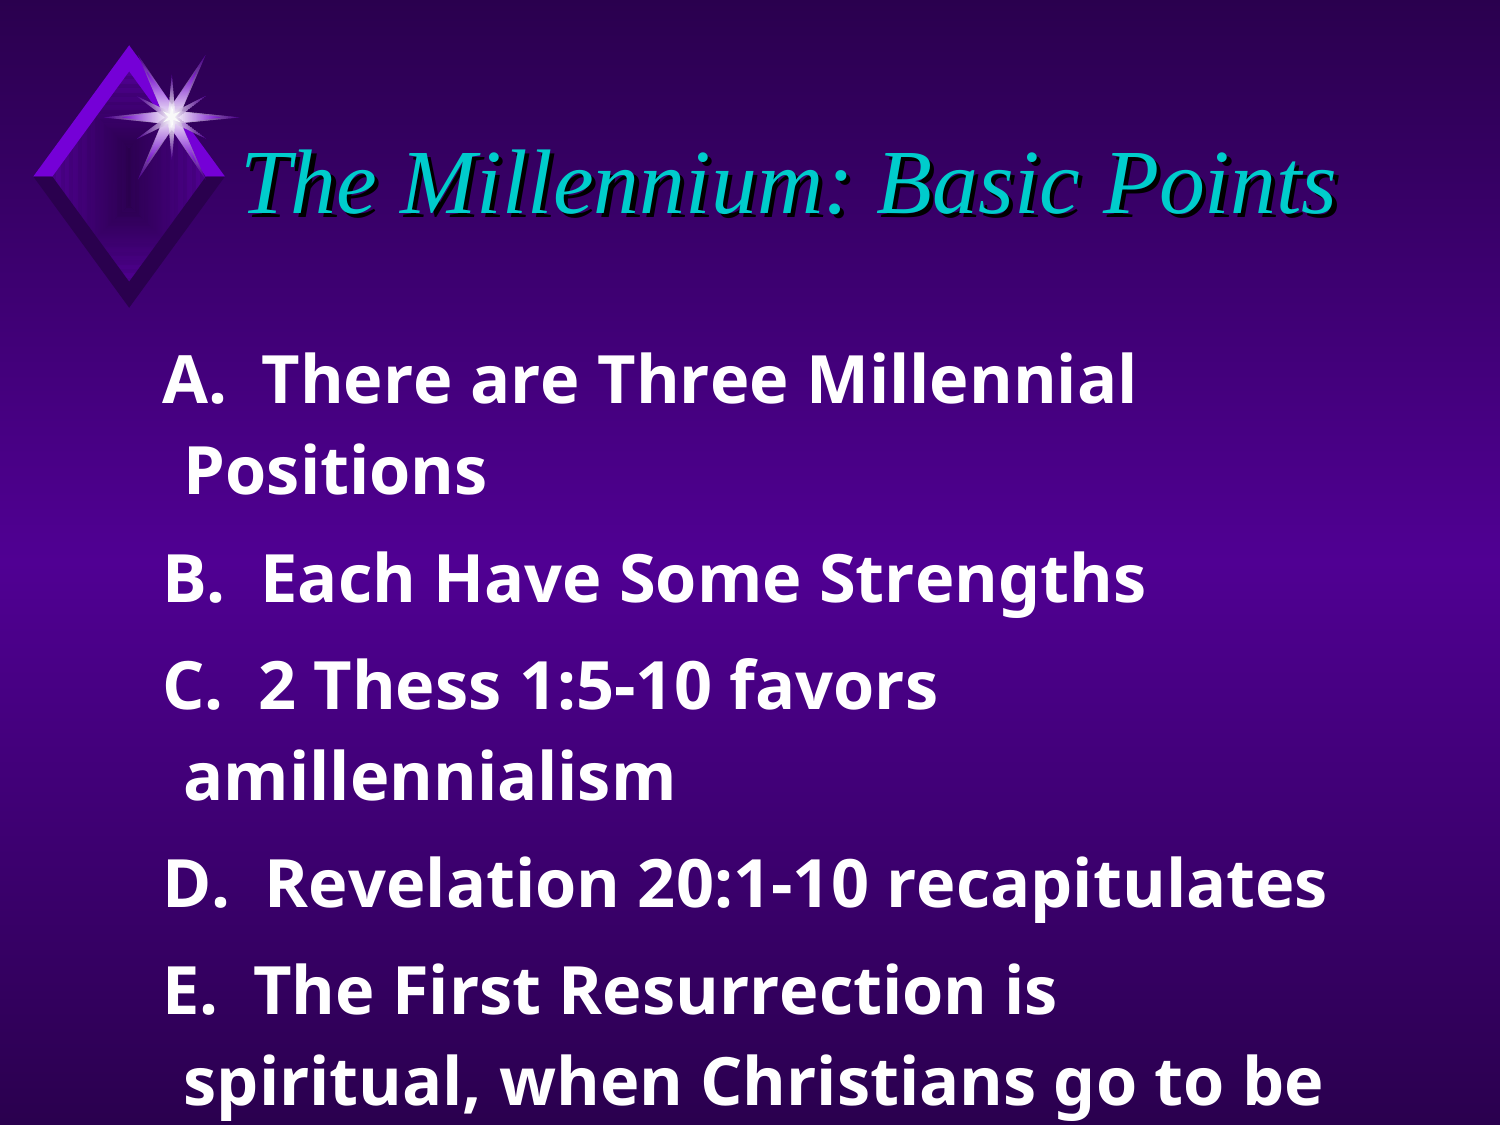

# The Millennium: Basic Points
 A. There are Three Millennial Positions
 B. Each Have Some Strengths
 C. 2 Thess 1:5-10 favors amillennialism
 D. Revelation 20:1-10 recapitulates
 E. The First Resurrection is spiritual, when Christians go to be with the Lord